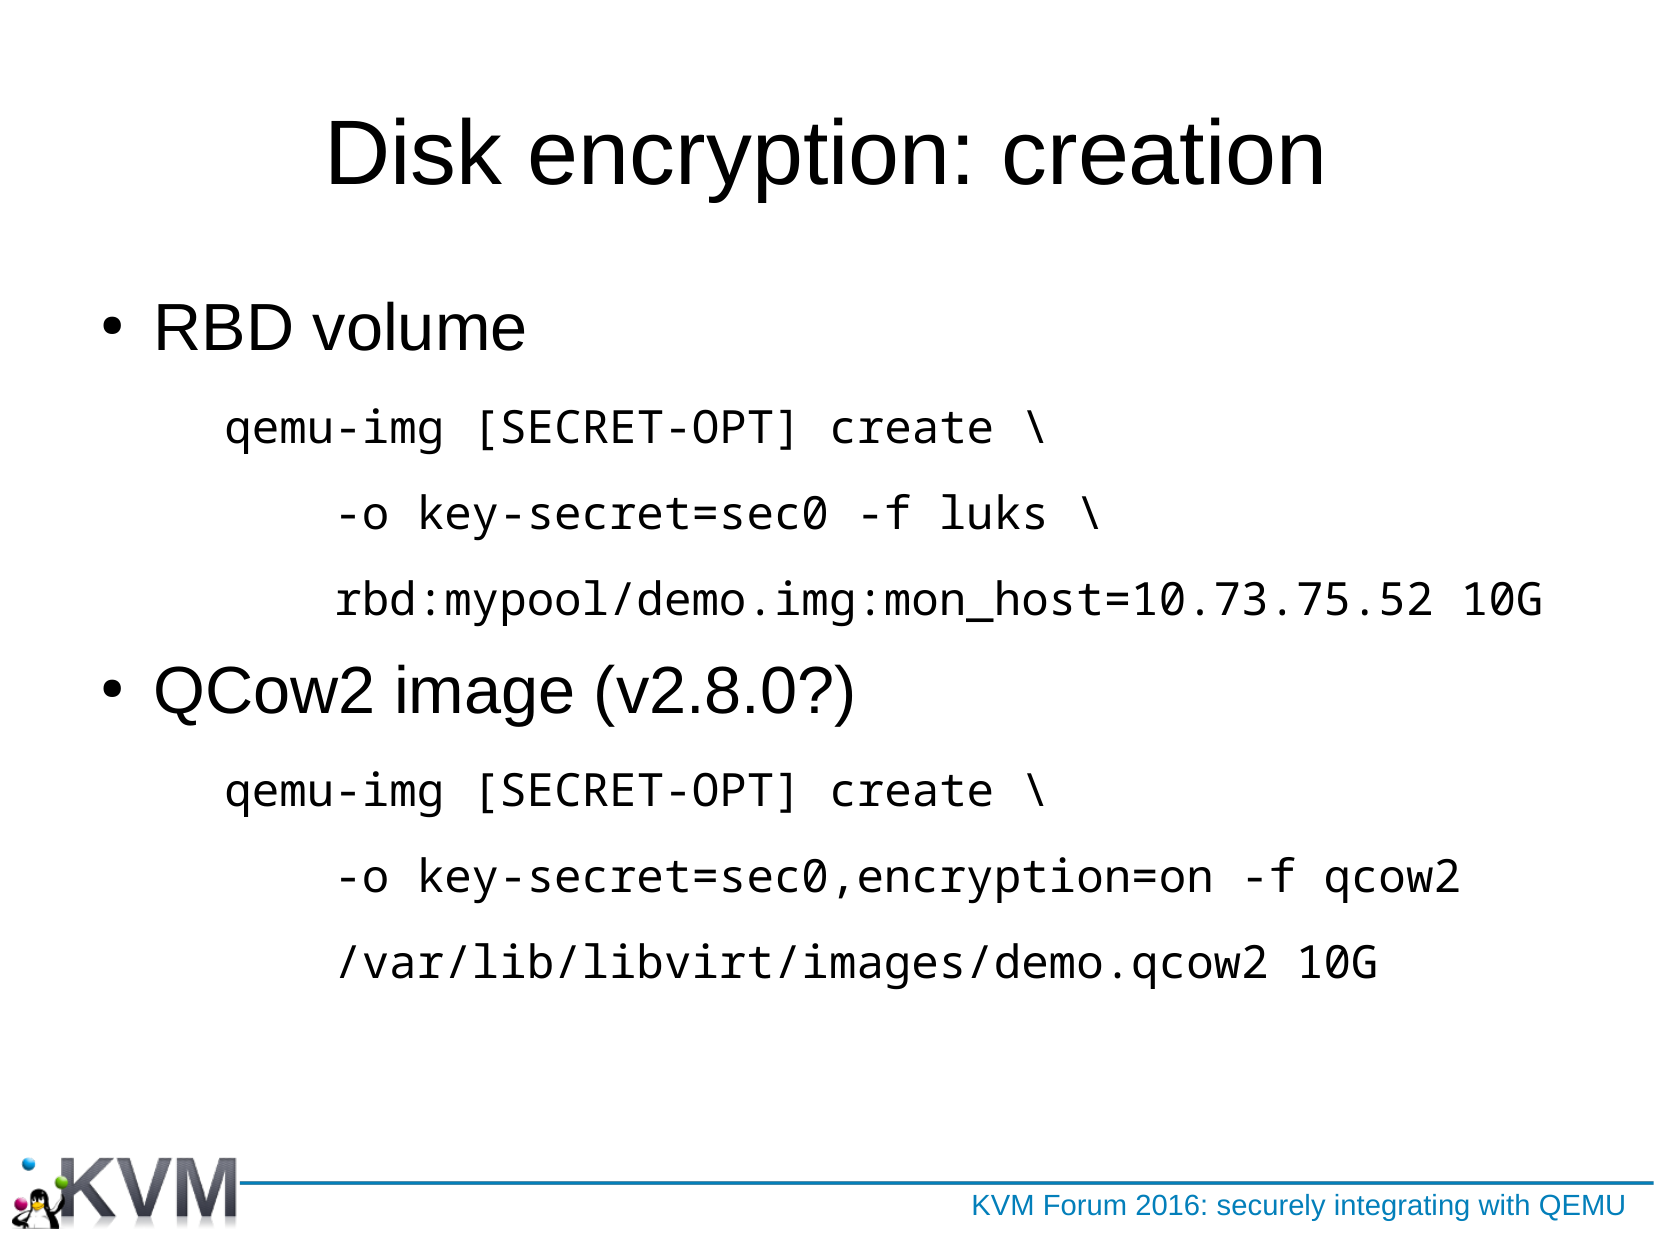

# Disk encryption: creation
RBD volume
qemu-img [SECRET-OPT] create \
 -o key-secret=sec0 -f luks \
 rbd:mypool/demo.img:mon_host=10.73.75.52 10G
QCow2 image (v2.8.0?)
qemu-img [SECRET-OPT] create \
 -o key-secret=sec0,encryption=on -f qcow2
 /var/lib/libvirt/images/demo.qcow2 10G